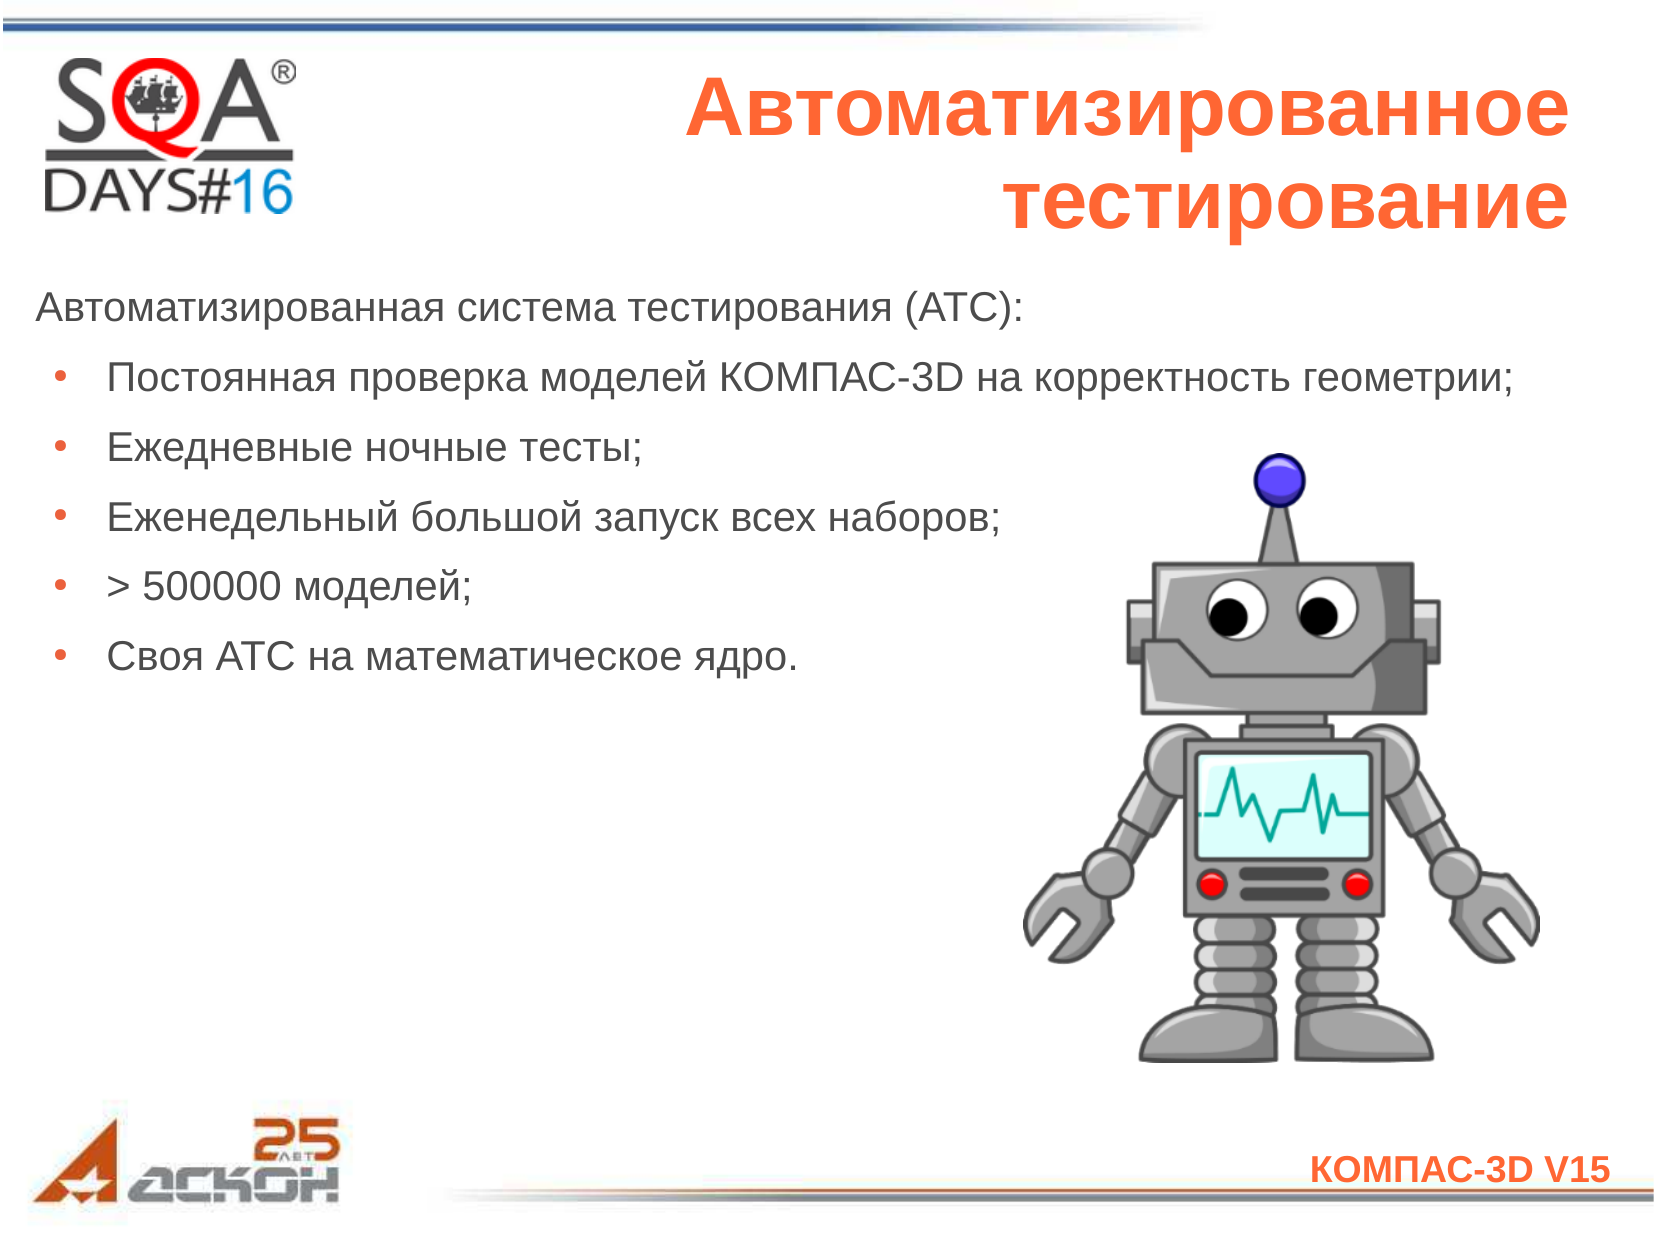

# Автоматизированное тестирование
Автоматизированная система тестирования (АТС):
Постоянная проверка моделей КОМПАС-3D на корректность геометрии;
Ежедневные ночные тесты;
Еженедельный большой запуск всех наборов;
> 500000 моделей;
Своя АТС на математическое ядро.